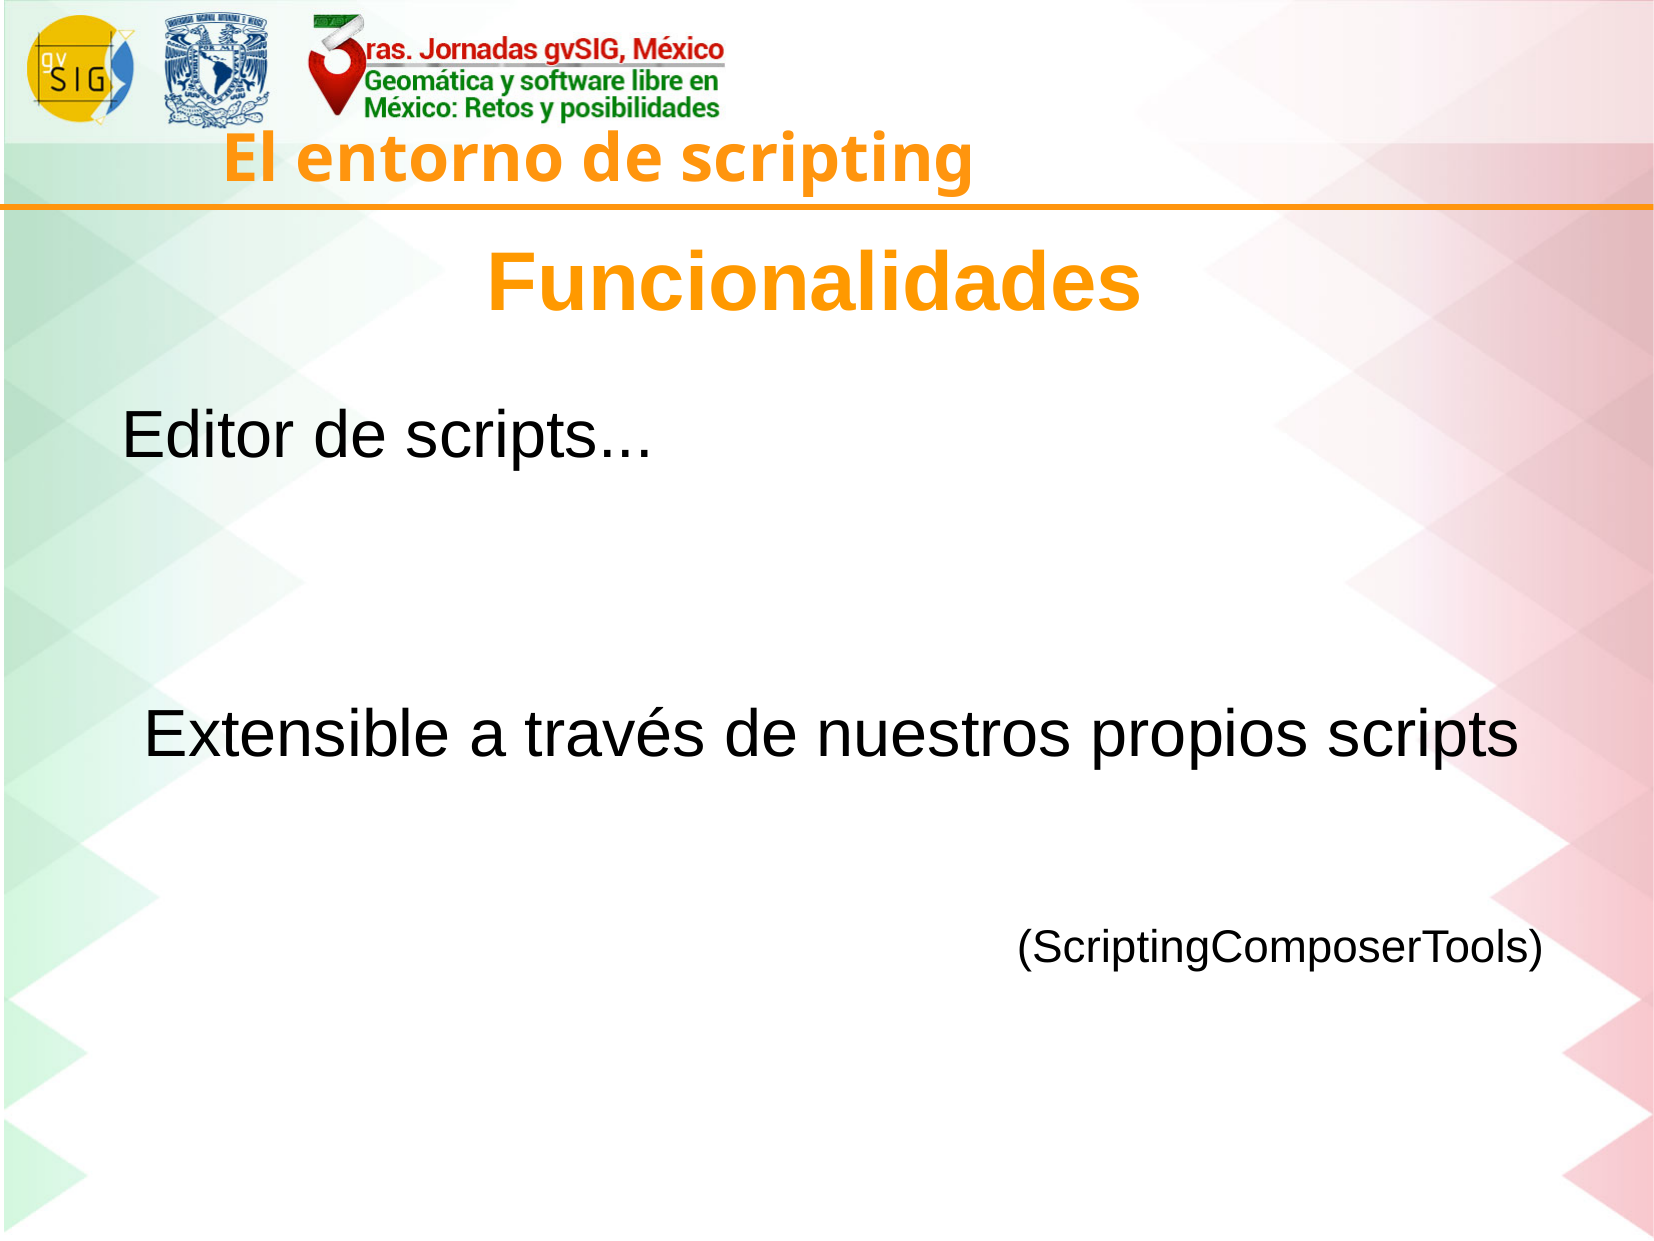

# El entorno de scripting
Funcionalidades
Editor de scripts...
Extensible a través de nuestros propios scripts
(ScriptingComposerTools)